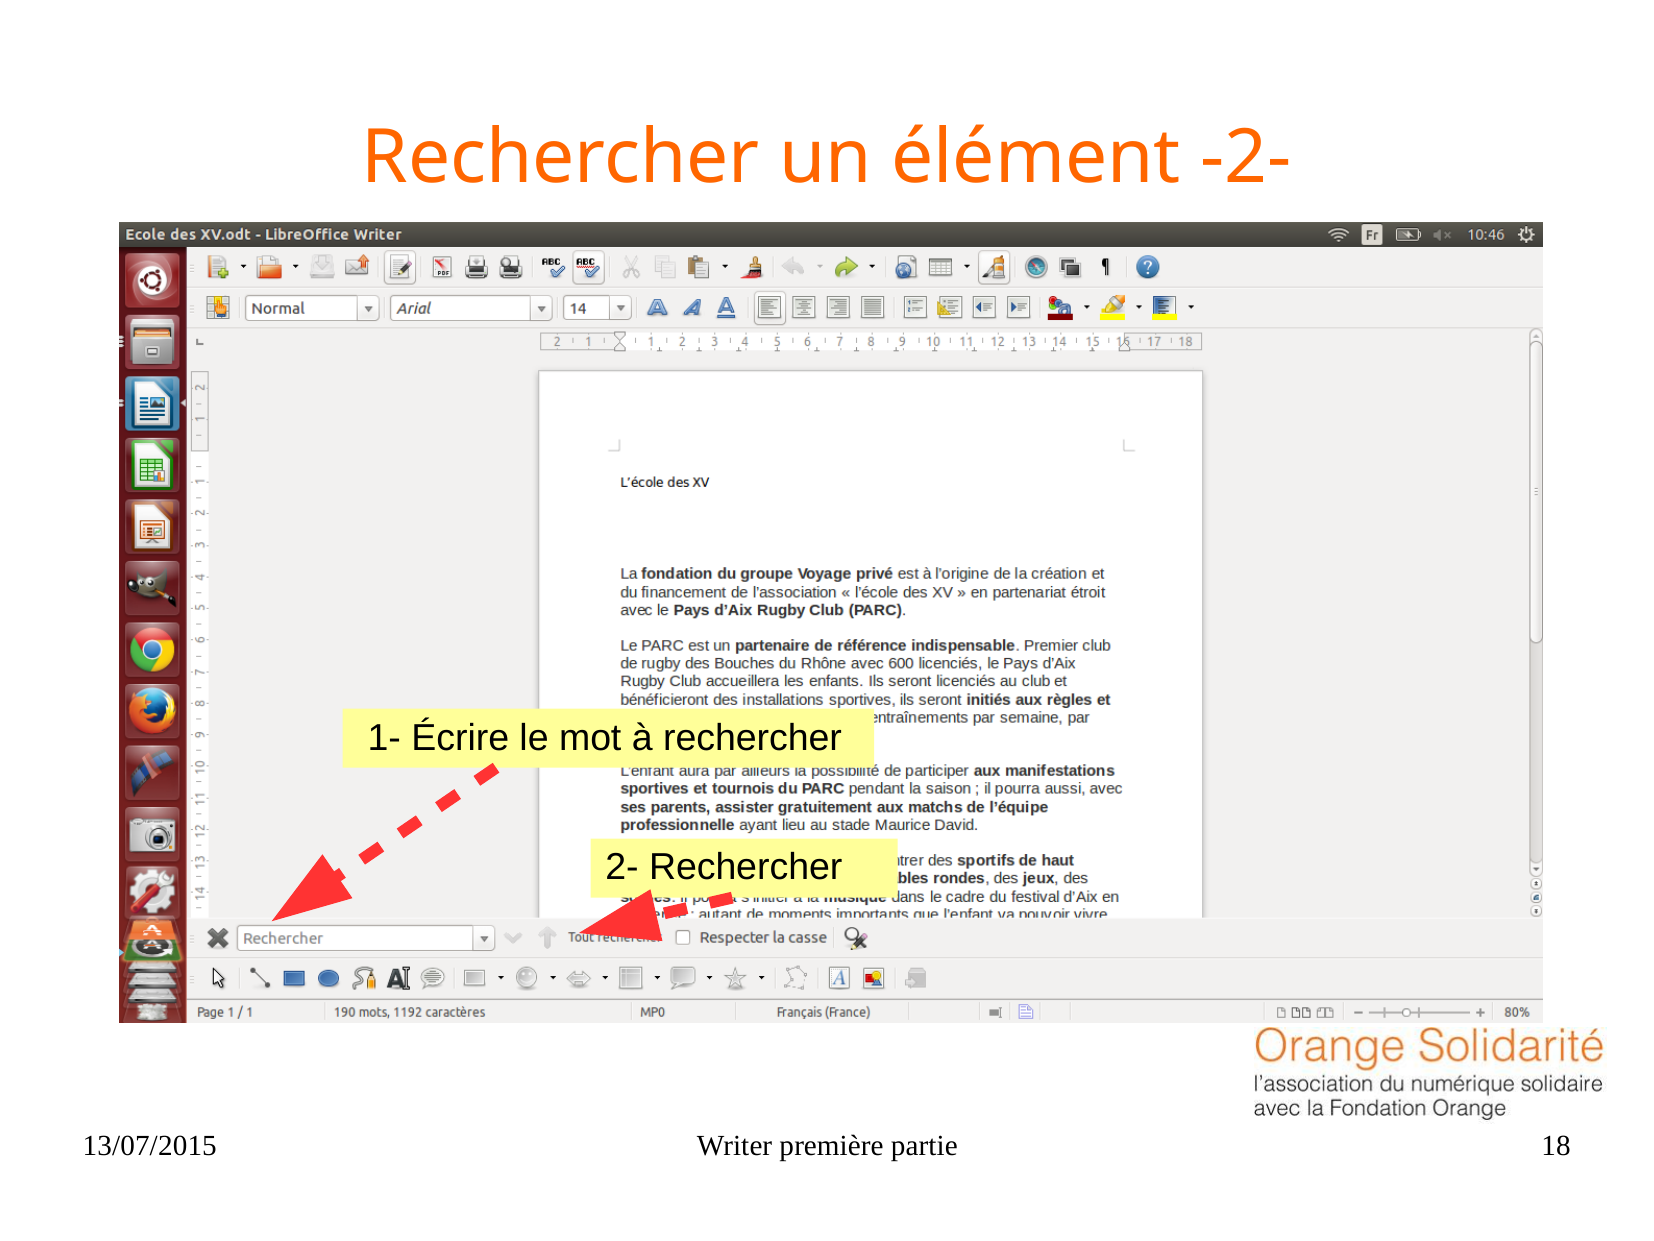

# Rechercher un élément -2-
 1- Écrire le mot à rechercher
2- Rechercher
13/07/2015
Writer première partie
18